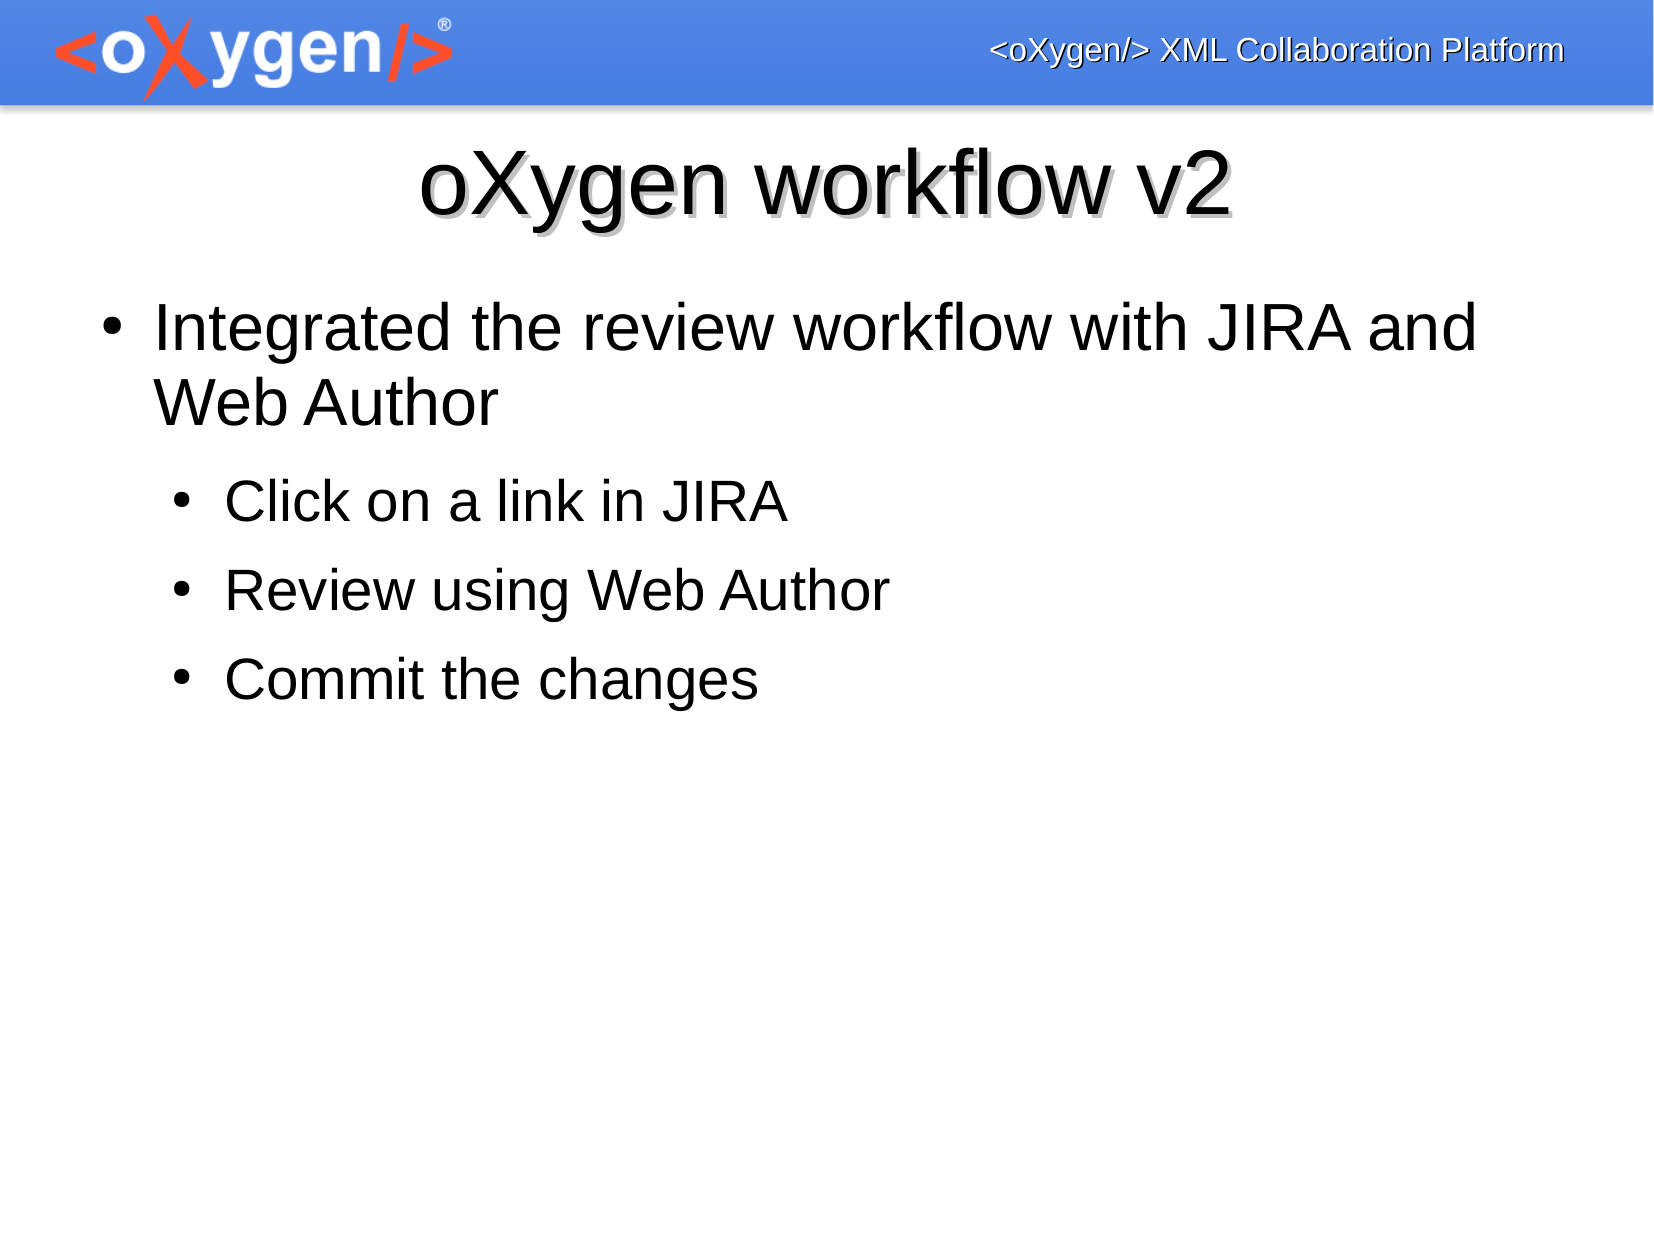

# oXygen workflow v2
Integrated the review workflow with JIRA and Web Author
Click on a link in JIRA
Review using Web Author
Commit the changes